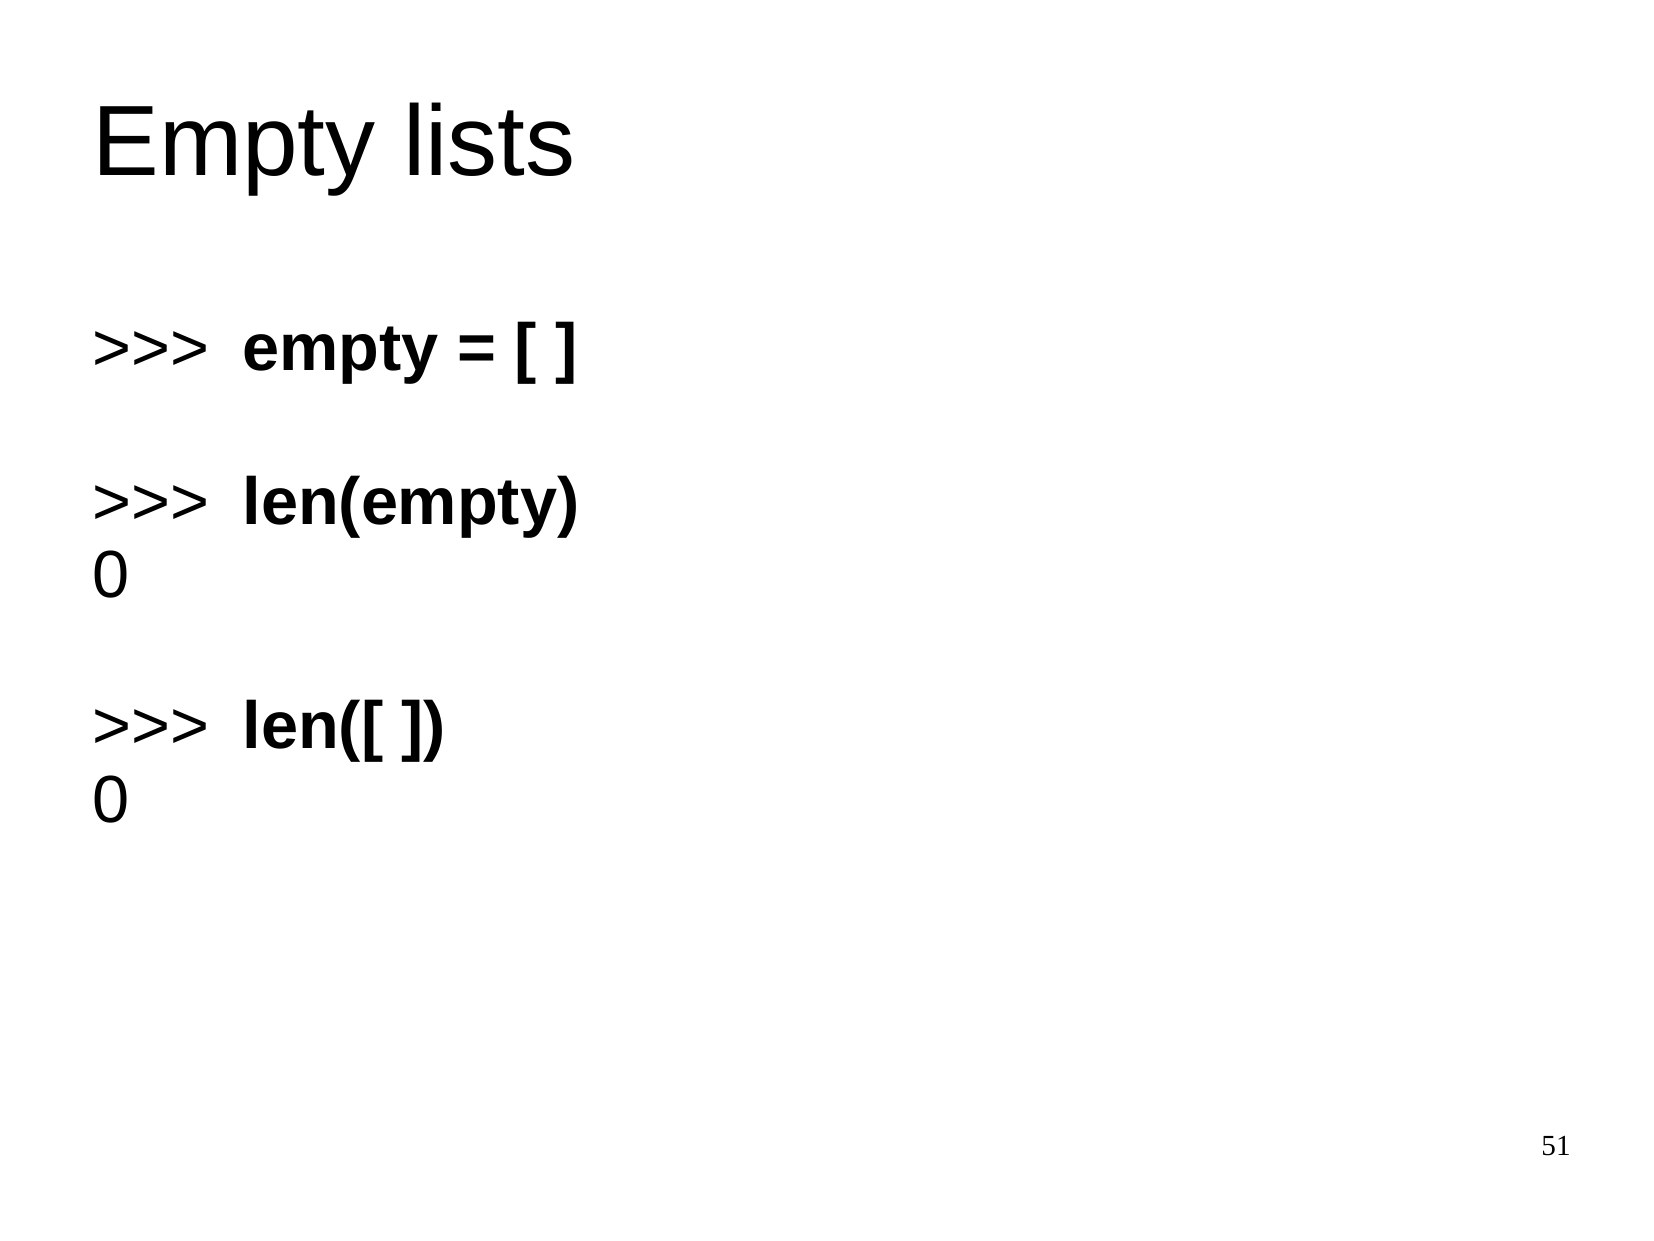

Empty lists
>>>
empty = [ ]
>>>
len(empty)
0
>>>
len([ ])
0
51